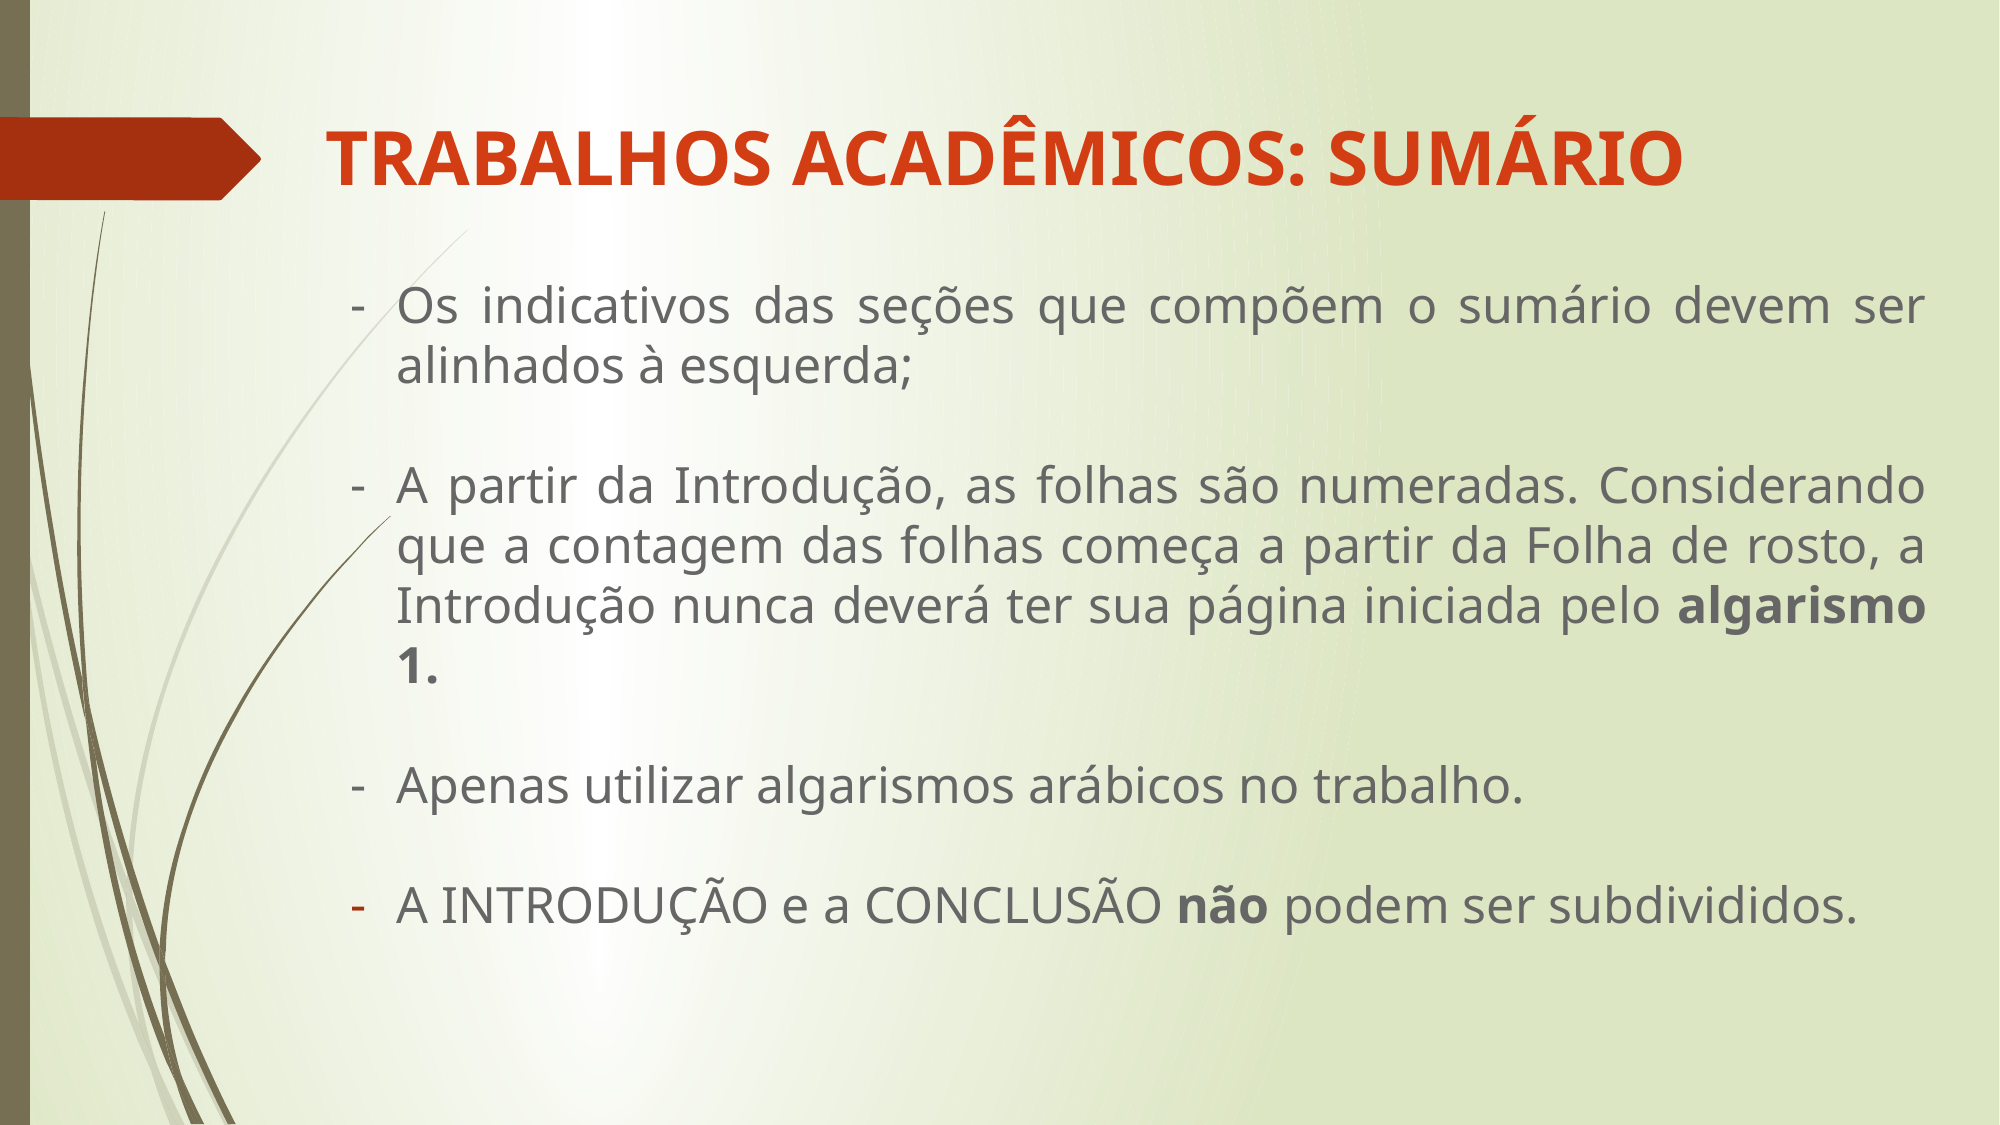

# TRABALHOS ACADÊMICOS: SUMÁRIO
Os indicativos das seções que compõem o sumário devem ser alinhados à esquerda;
A partir da Introdução, as folhas são numeradas. Considerando que a contagem das folhas começa a partir da Folha de rosto, a Introdução nunca deverá ter sua página iniciada pelo algarismo 1.
Apenas utilizar algarismos arábicos no trabalho.
A INTRODUÇÃO e a CONCLUSÃO não podem ser subdivididos.